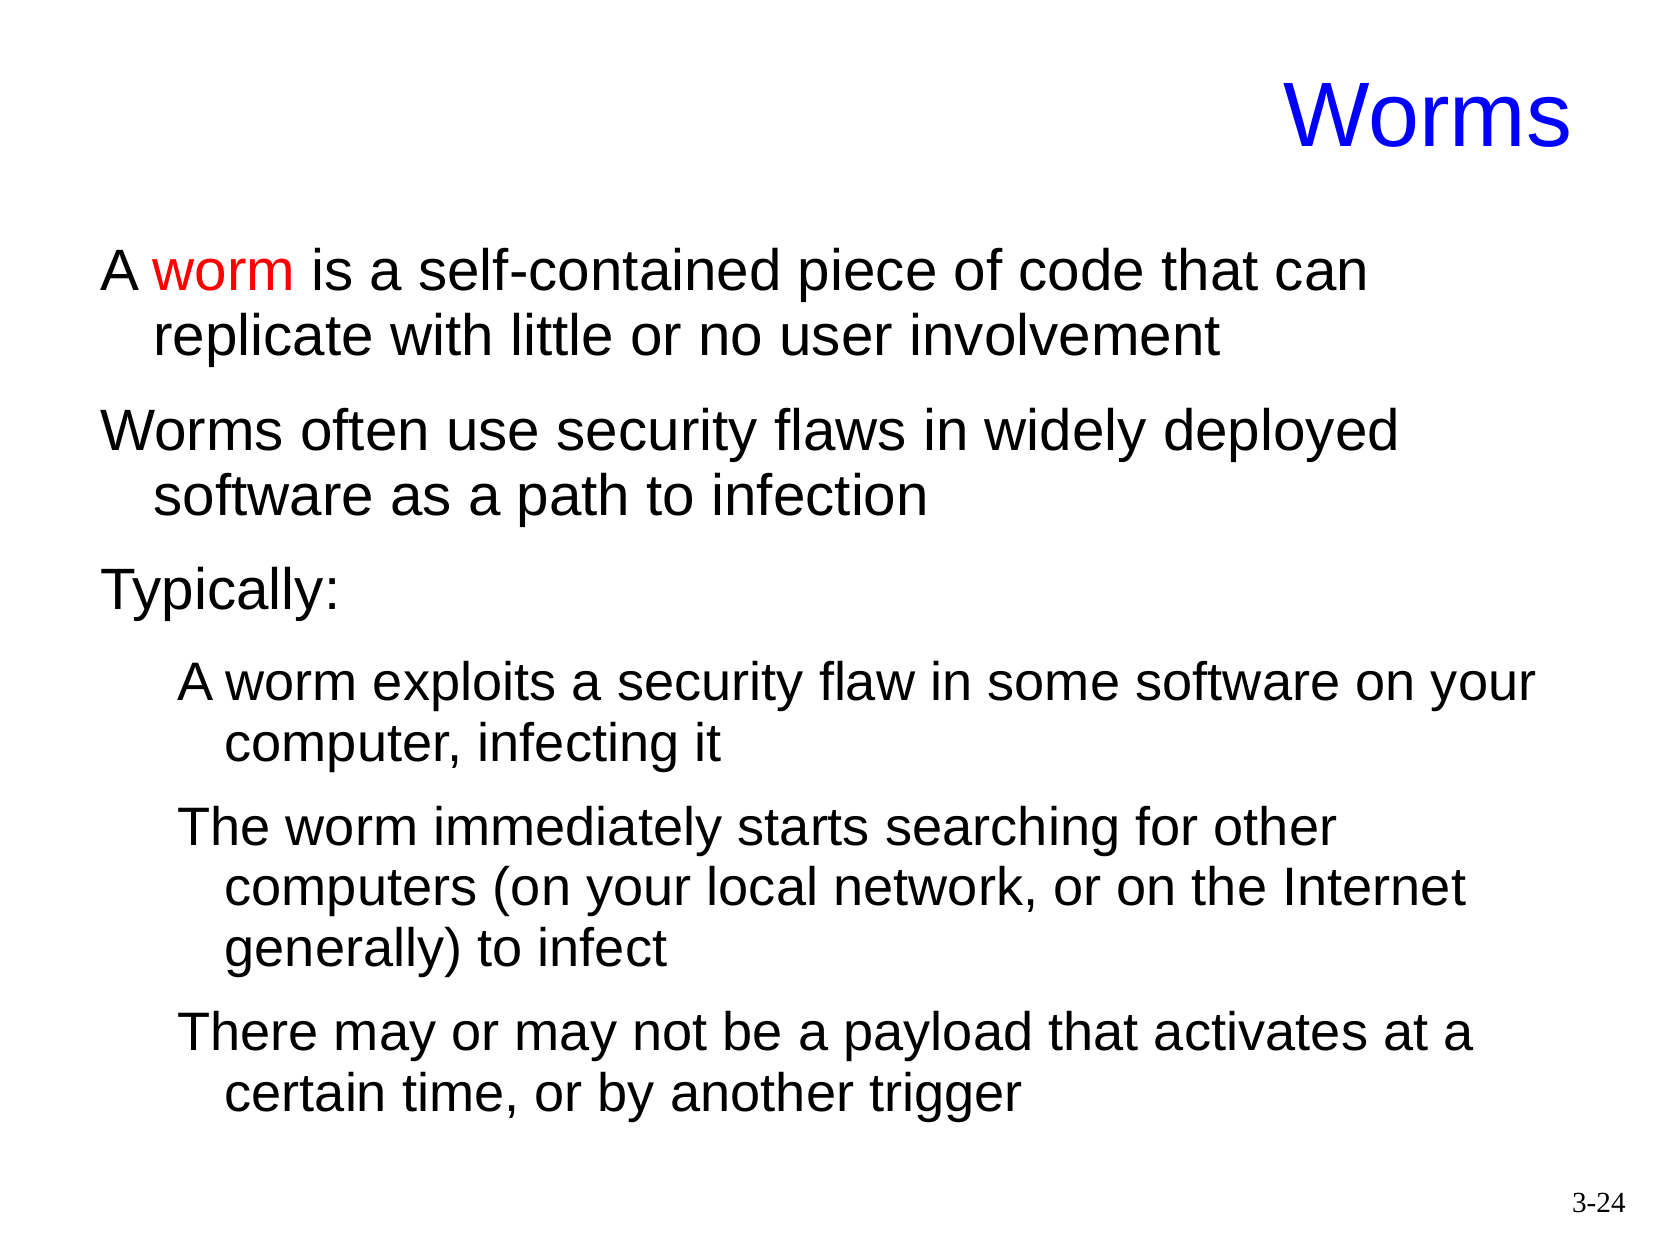

# Worms
A worm is a self-contained piece of code that can replicate with little or no user involvement
Worms often use security flaws in widely deployed software as a path to infection
Typically:
A worm exploits a security flaw in some software on your computer, infecting it
The worm immediately starts searching for other computers (on your local network, or on the Internet generally) to infect
There may or may not be a payload that activates at a certain time, or by another trigger